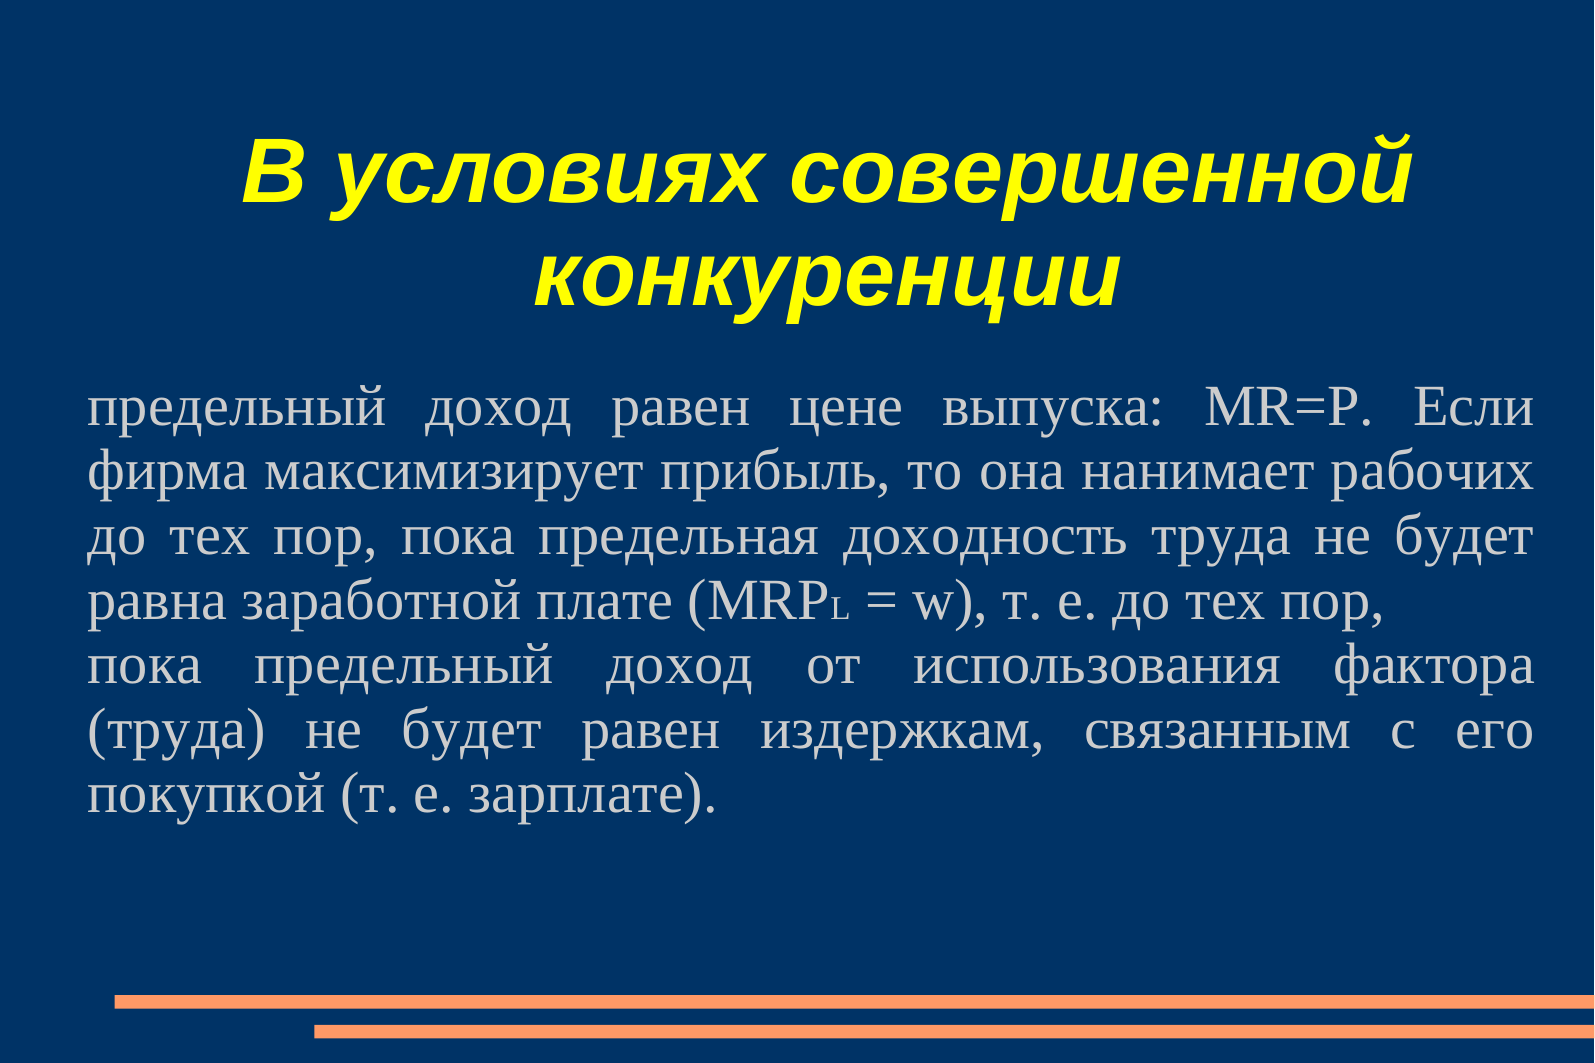

# В условиях совершенной конкуренции
предельный доход равен цене выпуска: MR=P. Если фирма максимизирует прибыль, то она нанимает рабочих до тех пор, пока предельная доходность труда не будет равна заработной плате (MRPL = w), т. е. до тех пор,
пока предельный доход от использования фактора (труда) не будет равен издержкам, связанным с его покупкой (т. е. зарплате).